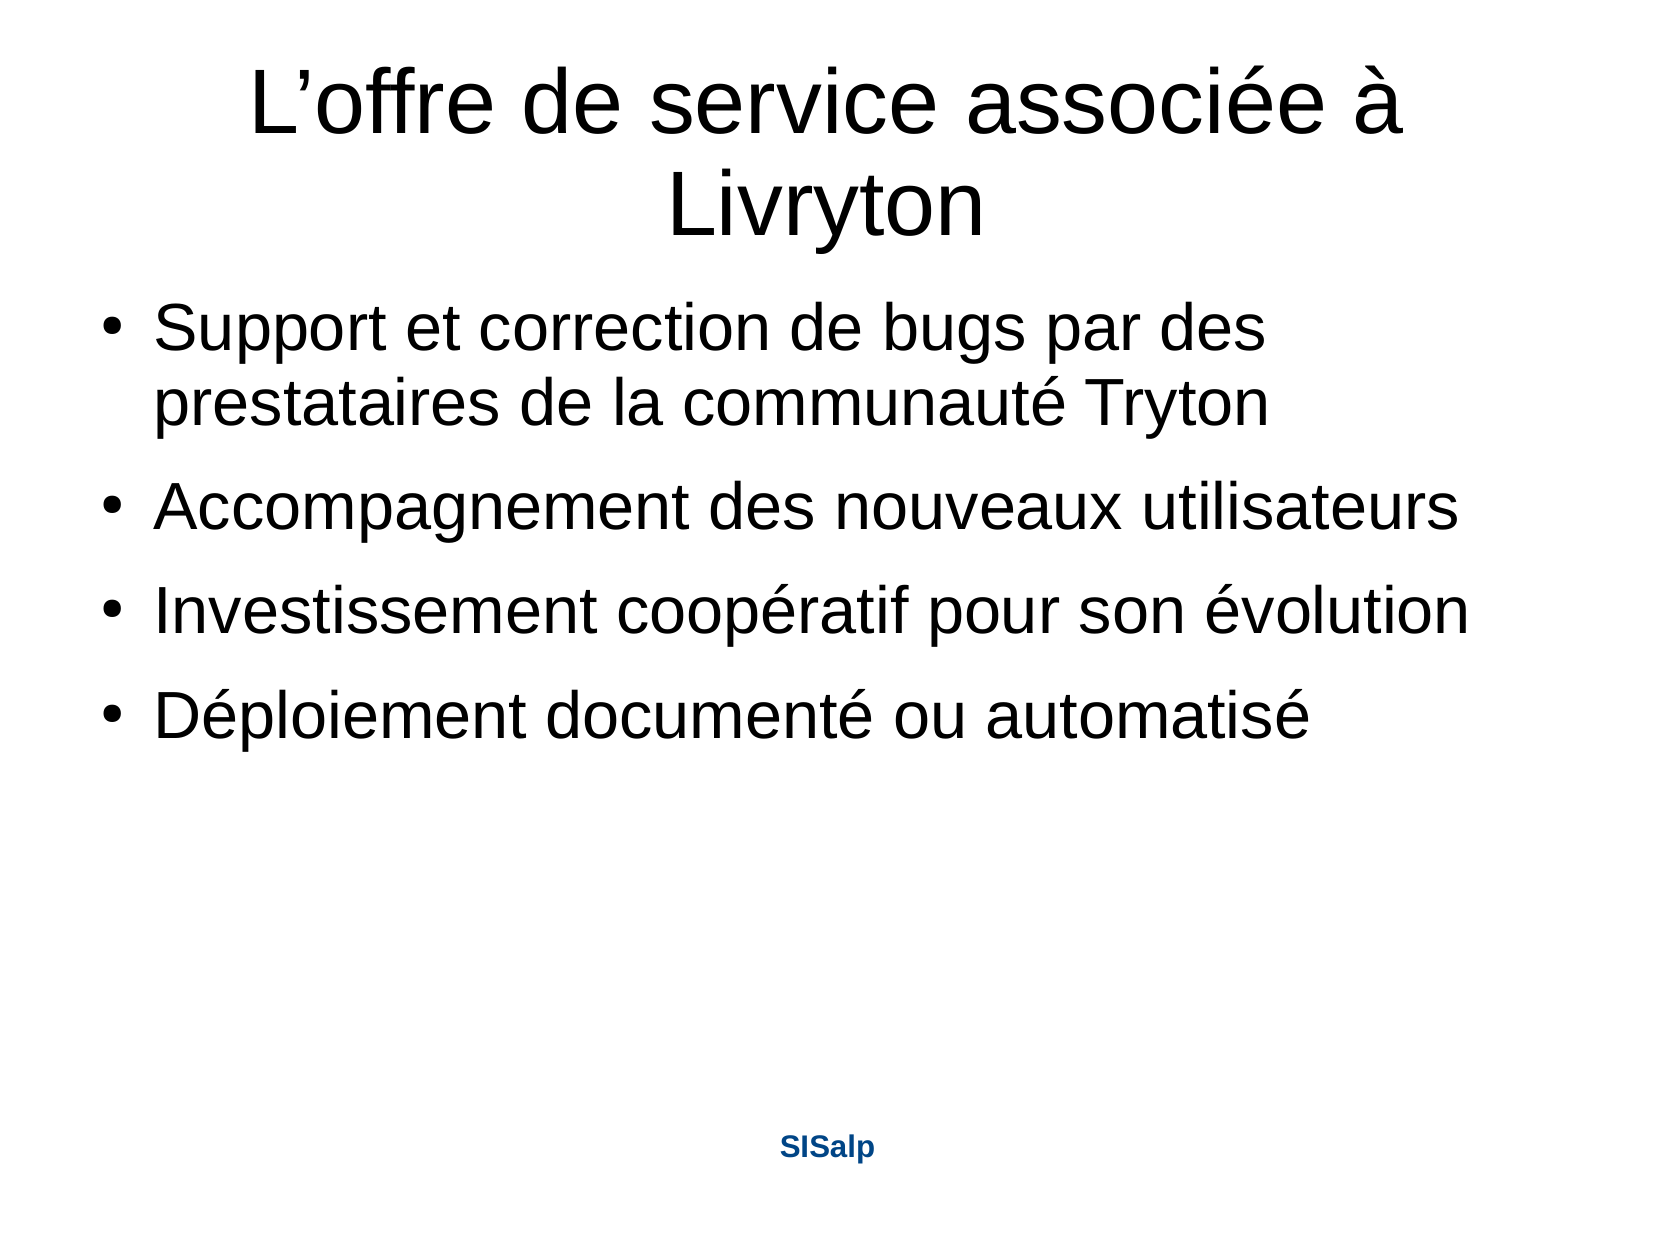

# L’offre de service associée à Livryton
Support et correction de bugs par des prestataires de la communauté Tryton
Accompagnement des nouveaux utilisateurs
Investissement coopératif pour son évolution
Déploiement documenté ou automatisé